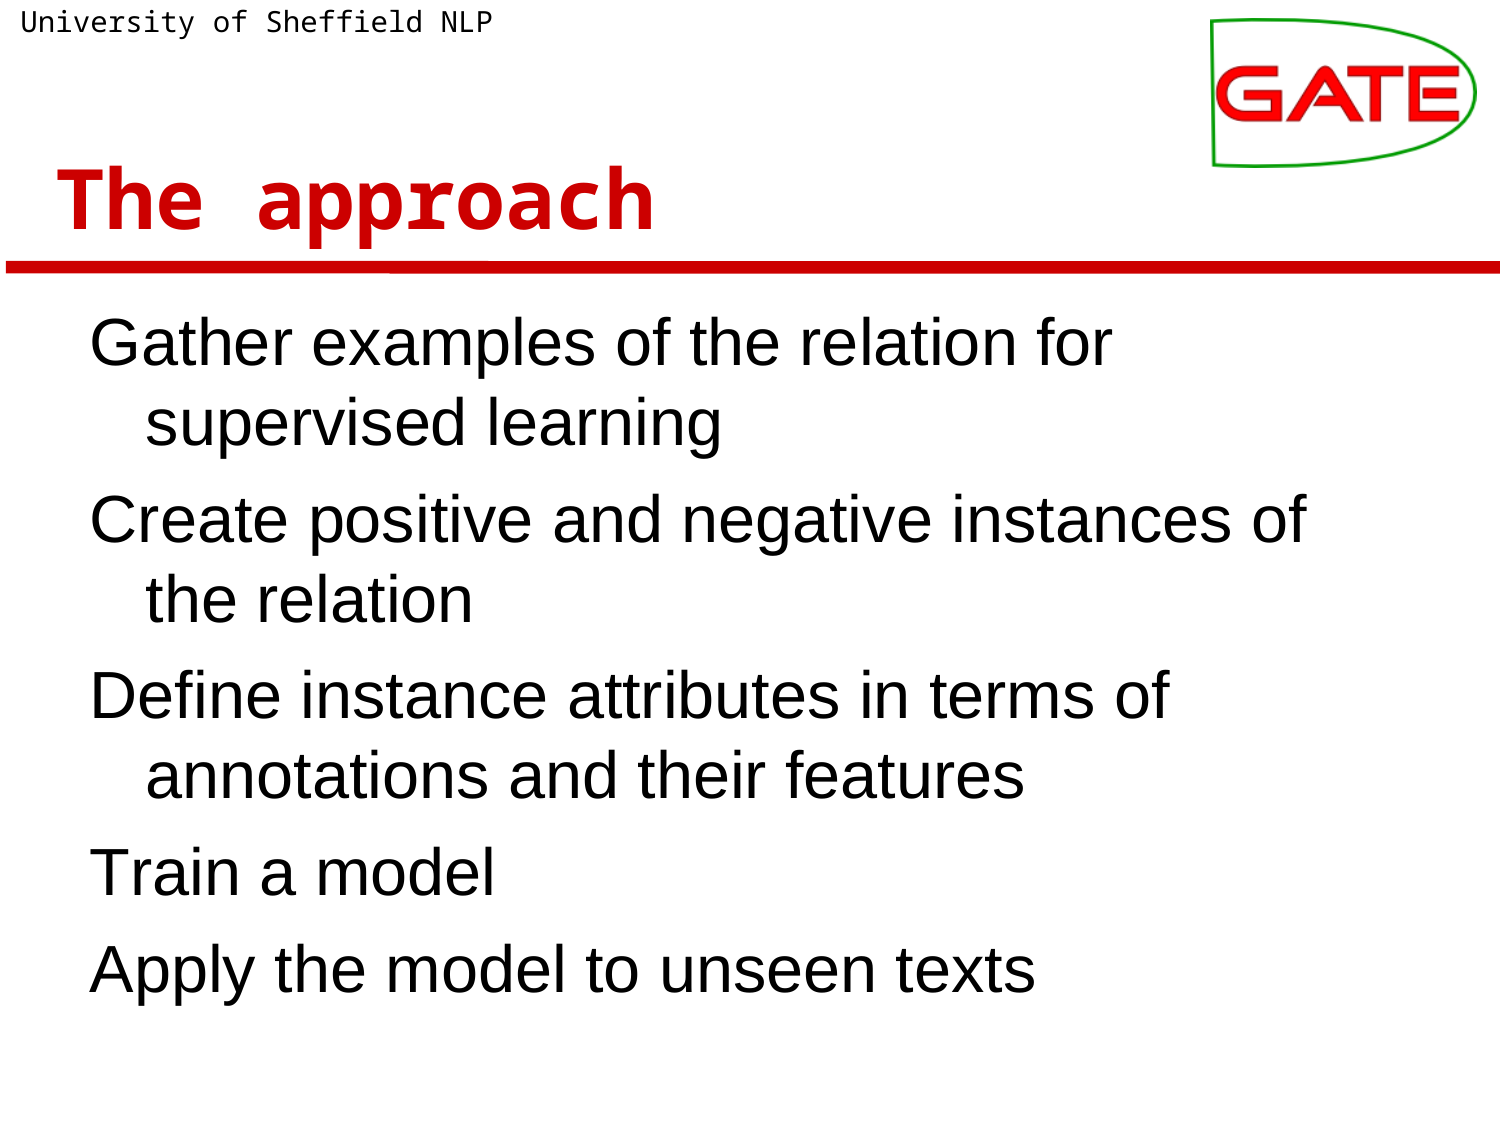

# The approach
Gather examples of the relation for supervised learning
Create positive and negative instances of the relation
Define instance attributes in terms of annotations and their features
Train a model
Apply the model to unseen texts